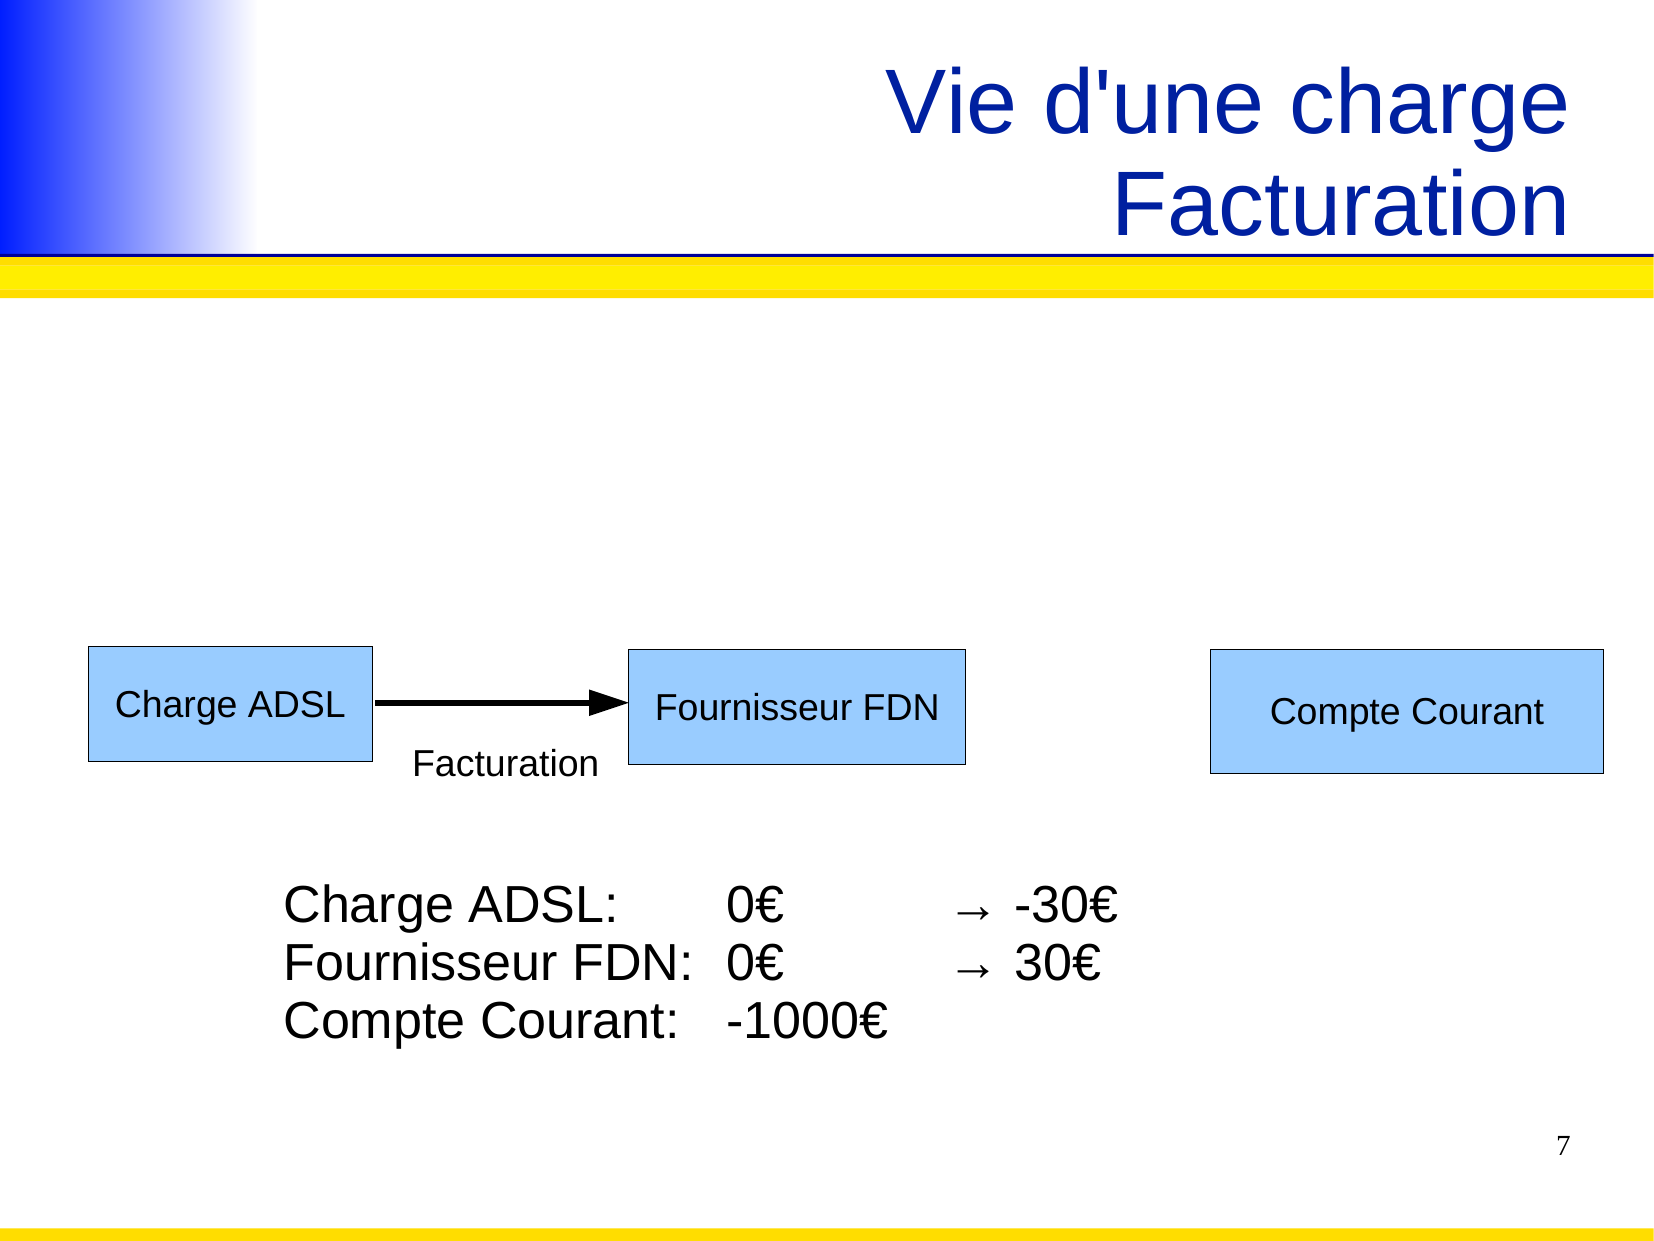

# Vie d'une charge Facturation
Charge ADSL
Fournisseur FDN
Compte Courant
Facturation
Charge ADSL:		0€			→ -30€
Fournisseur FDN:	0€			→ 30€
Compte Courant:	-1000€
7